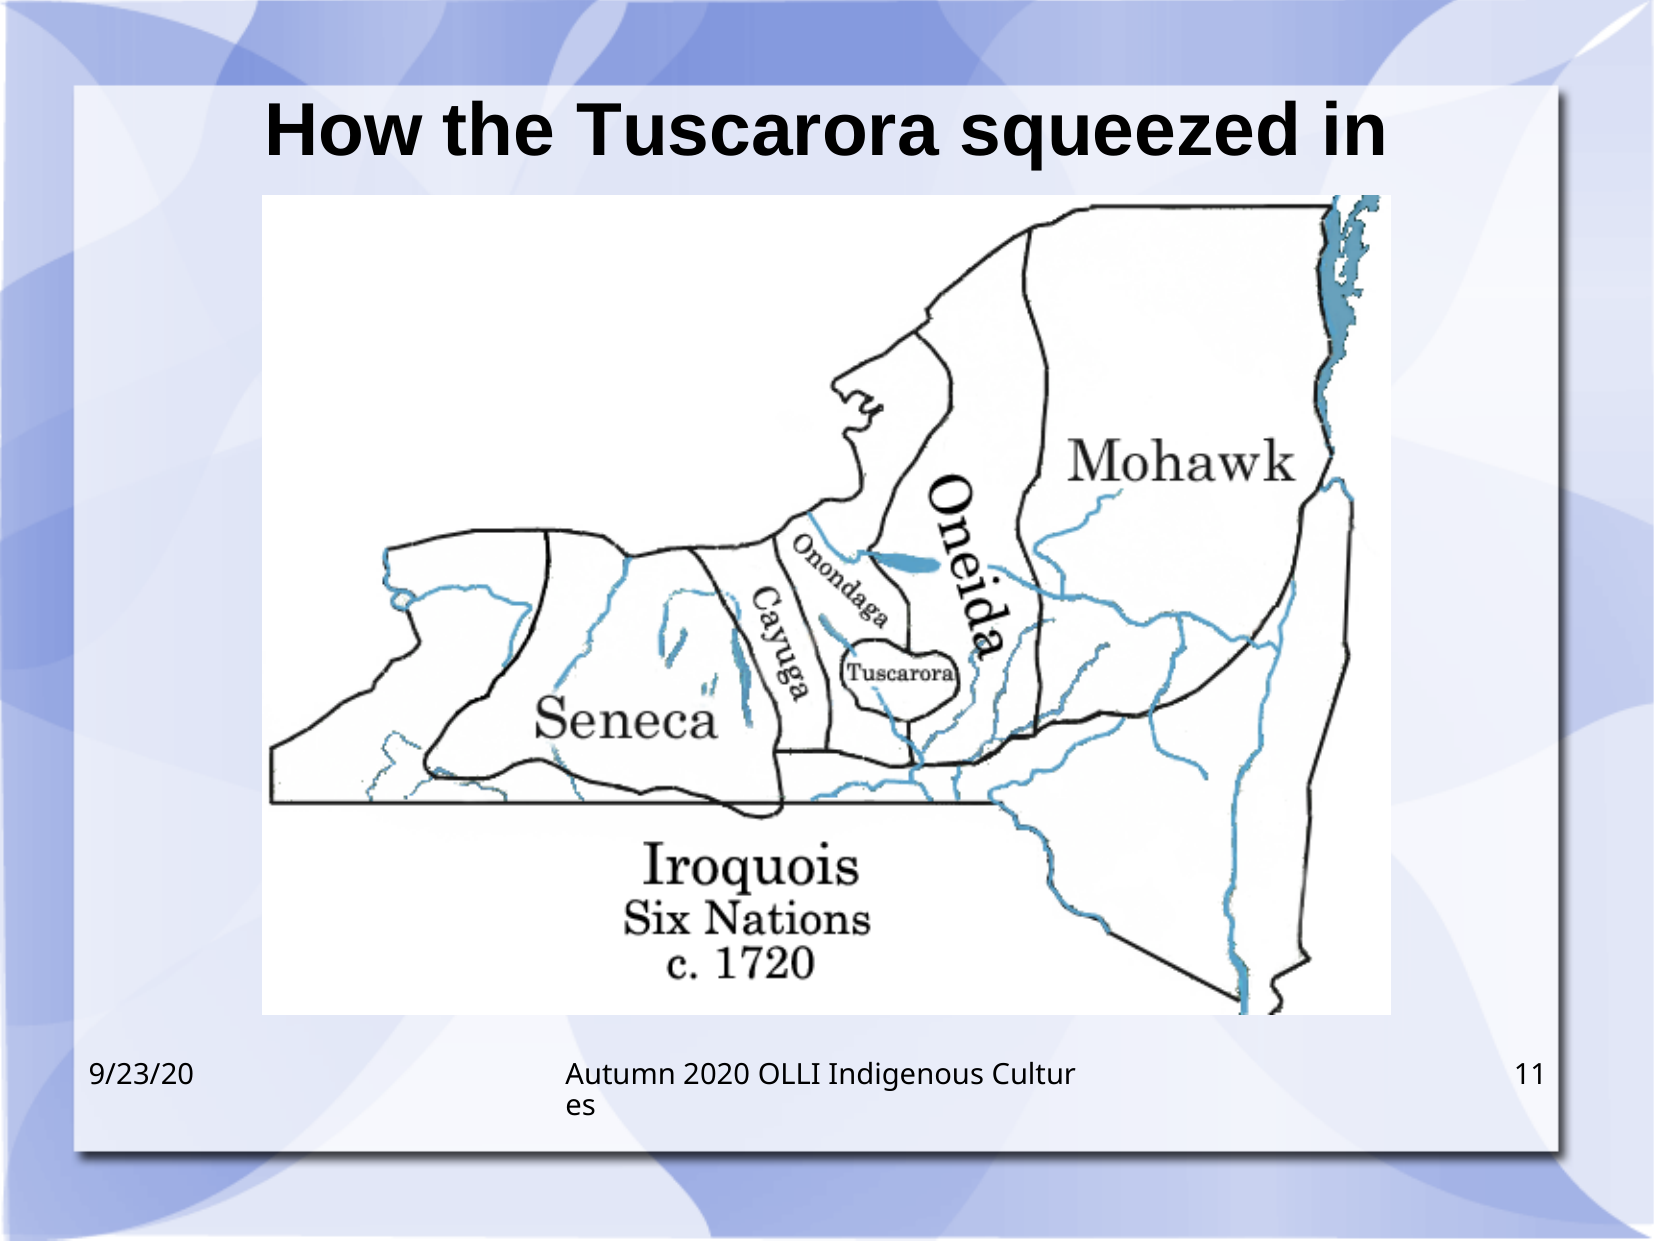

# How the Tuscarora squeezed in
9/23/20
Autumn 2020 OLLI Indigenous Cultures
11